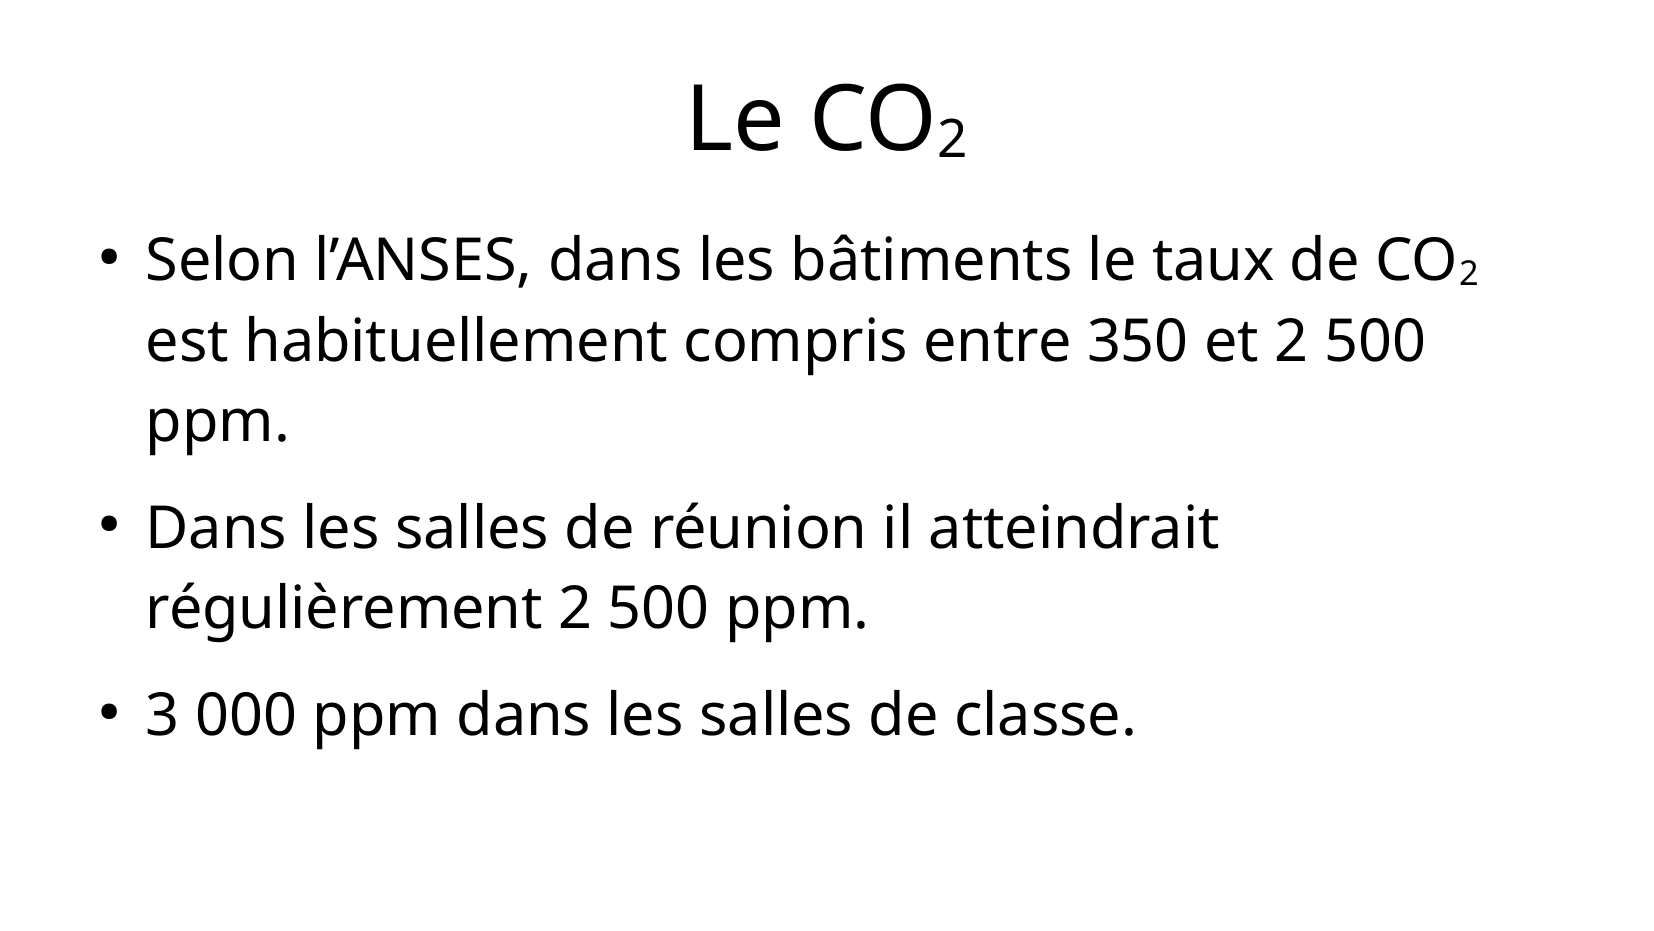

# Le CO2
Selon l’ANSES, dans les bâtiments le taux de CO2 est habituellement compris entre 350 et 2 500 ppm.
Dans les salles de réunion il atteindrait régulièrement 2 500 ppm.
3 000 ppm dans les salles de classe.